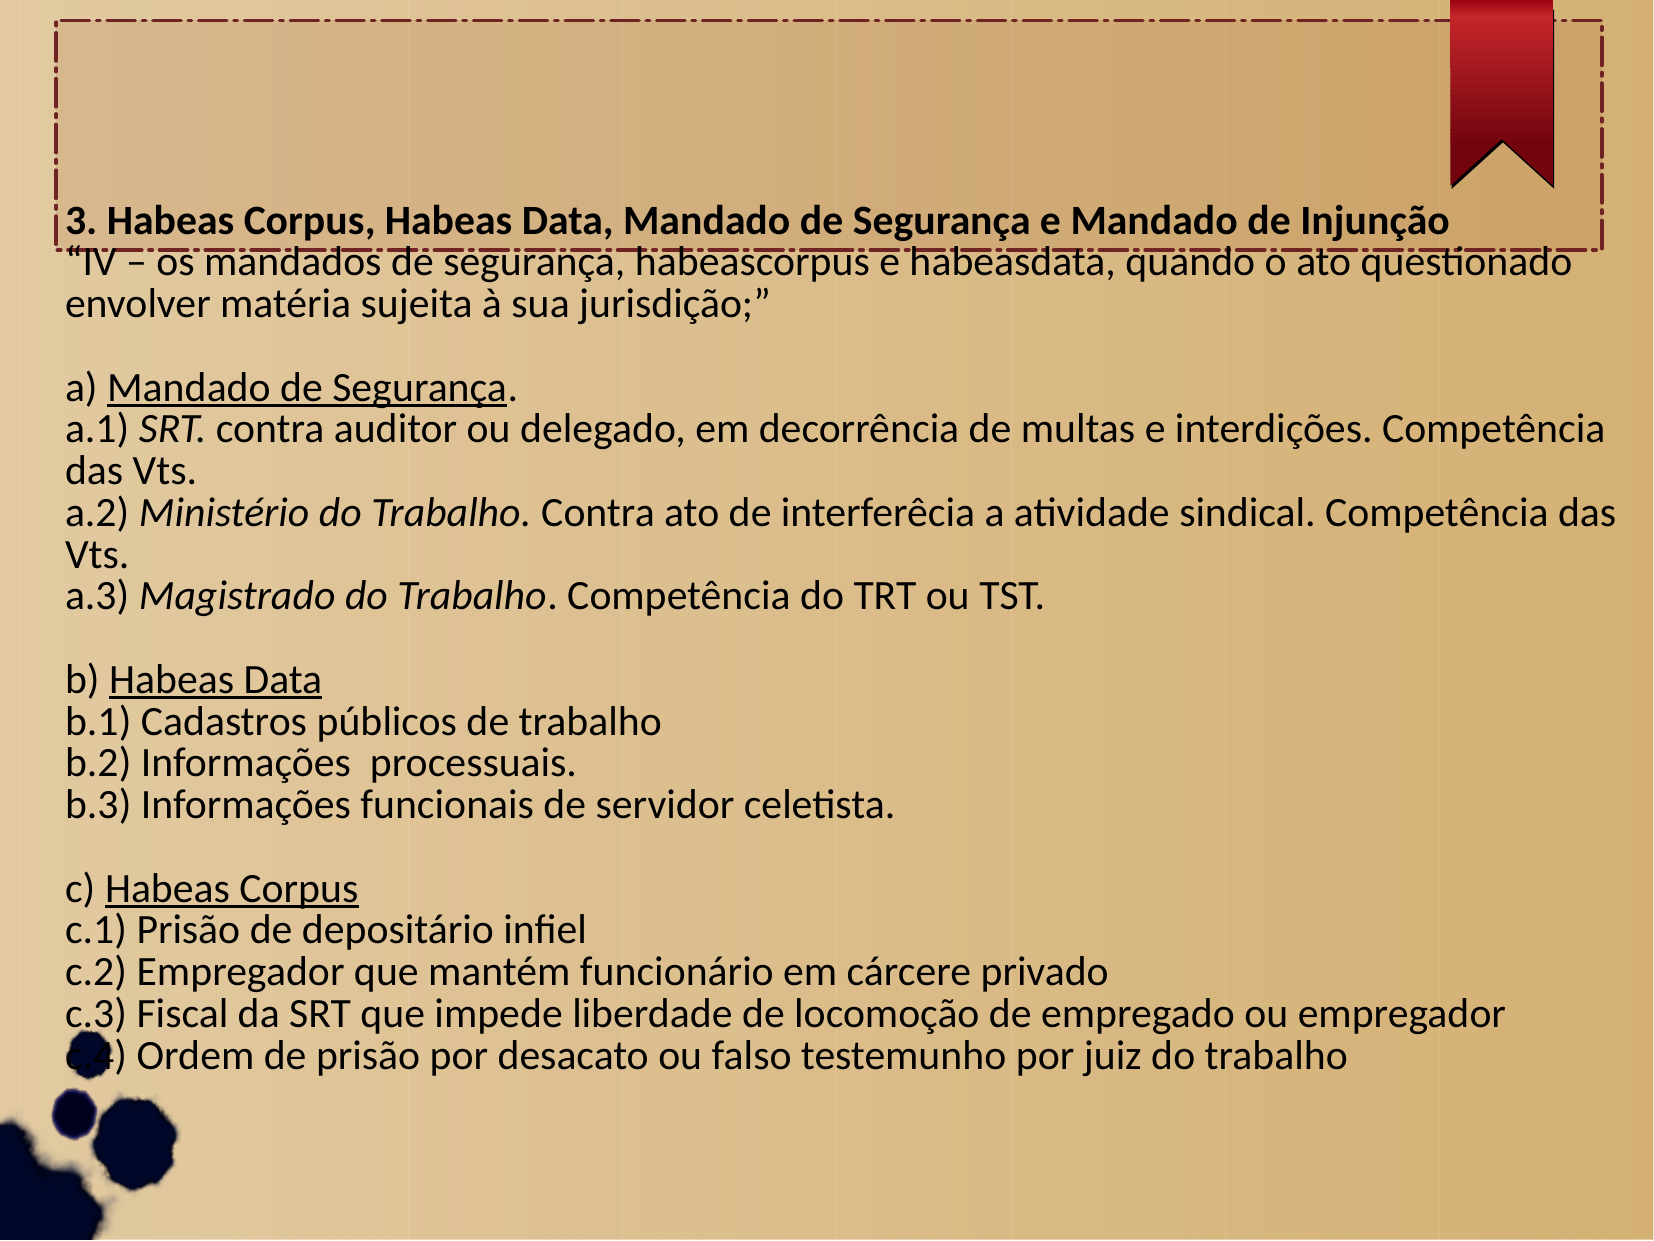

# 3. Habeas Corpus, Habeas Data, Mandado de Segurança e Mandado de Injunção “IV – os mandados de segurança, habeascorpus e habeasdata, quando o ato questionado envolver matéria sujeita à sua jurisdição;” a) Mandado de Segurança. a.1) SRT. contra auditor ou delegado, em decorrência de multas e interdições. Competência das Vts. a.2) Ministério do Trabalho. Contra ato de interferêcia a atividade sindical. Competência das Vts. a.3) Magistrado do Trabalho. Competência do TRT ou TST. b) Habeas Data b.1) Cadastros públicos de trabalho b.2) Informações processuais. b.3) Informações funcionais de servidor celetista. c) Habeas Corpus c.1) Prisão de depositário infiel c.2) Empregador que mantém funcionário em cárcere privado c.3) Fiscal da SRT que impede liberdade de locomoção de empregado ou empregador c.4) Ordem de prisão por desacato ou falso testemunho por juiz do trabalho